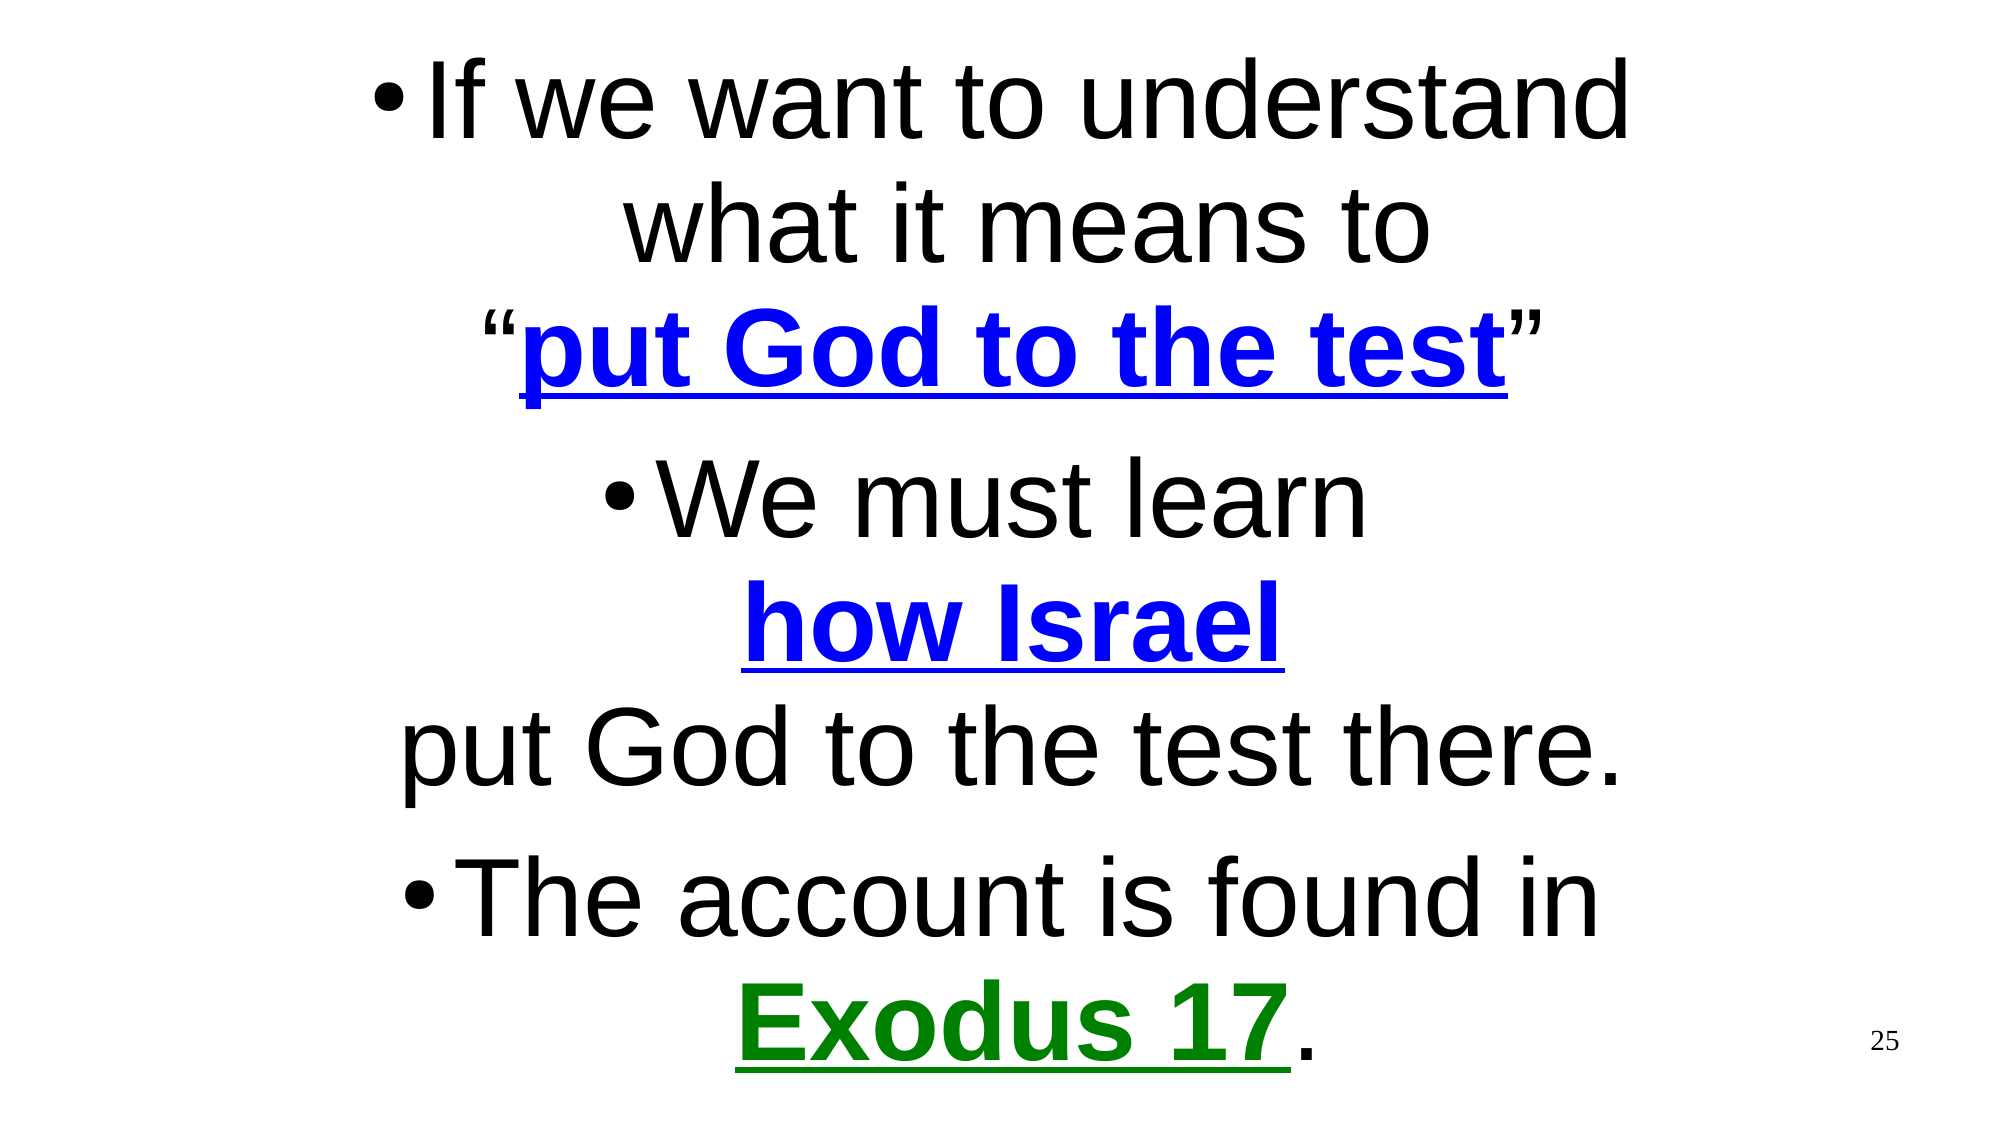

# If we want to understand what it means to “put God to the test”
We must learn
how Israel
put God to the test there.
The account is found in
Exodus 17.
25